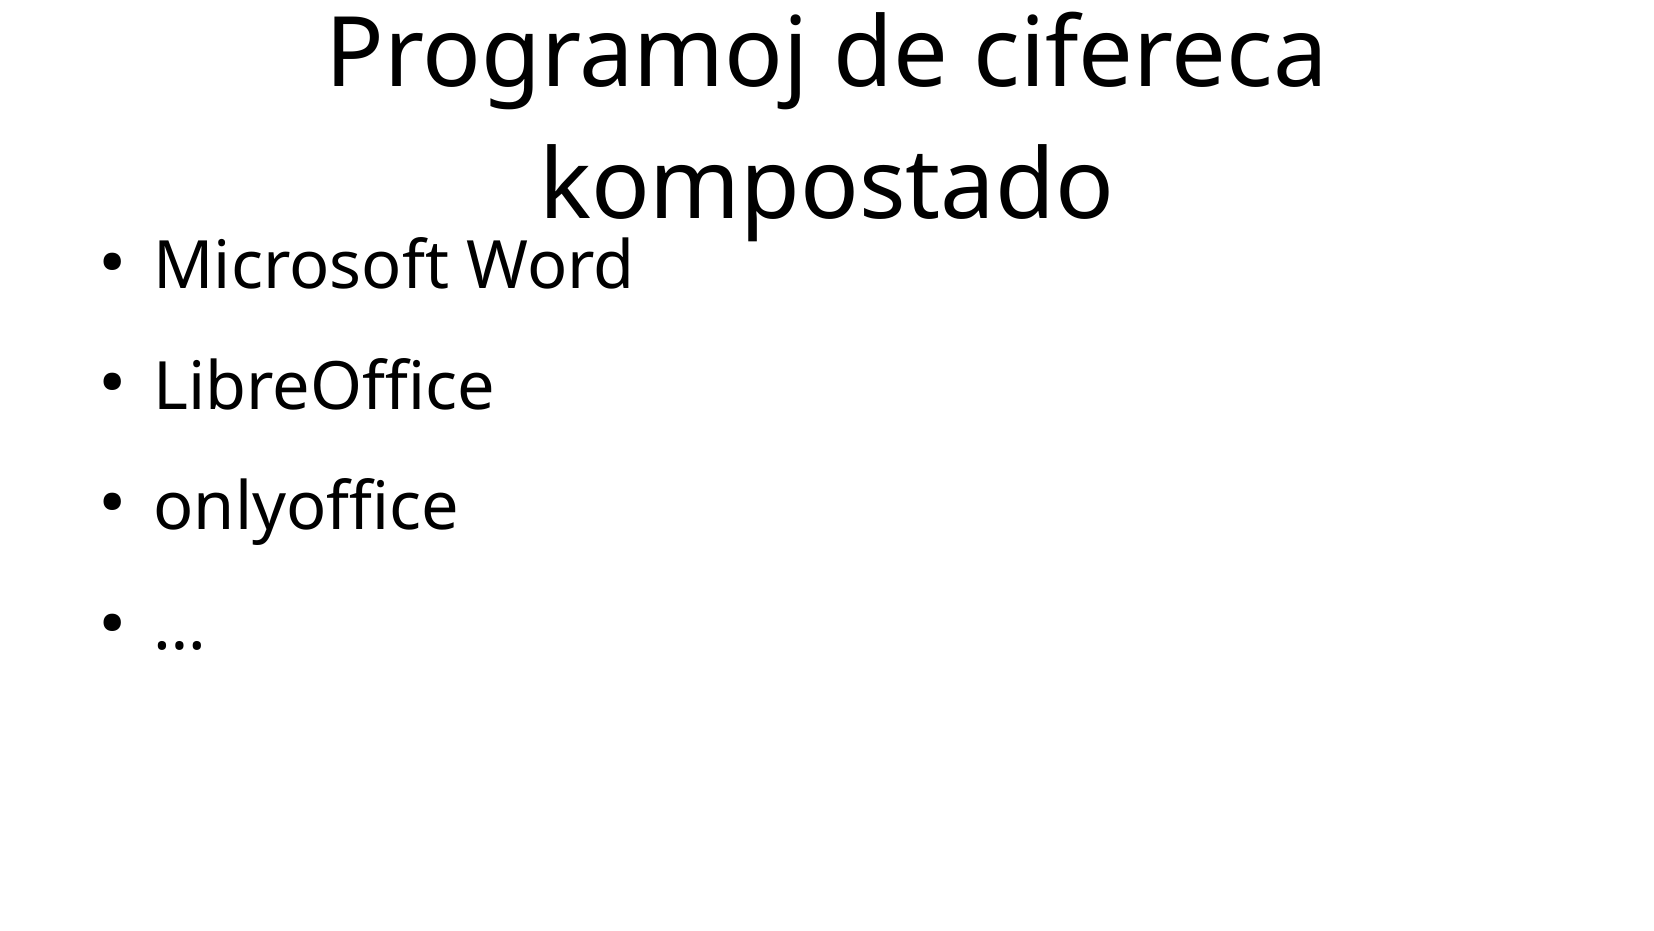

# Programoj de cifereca kompostado
Microsoft Word
LibreOffice
onlyoffice
…